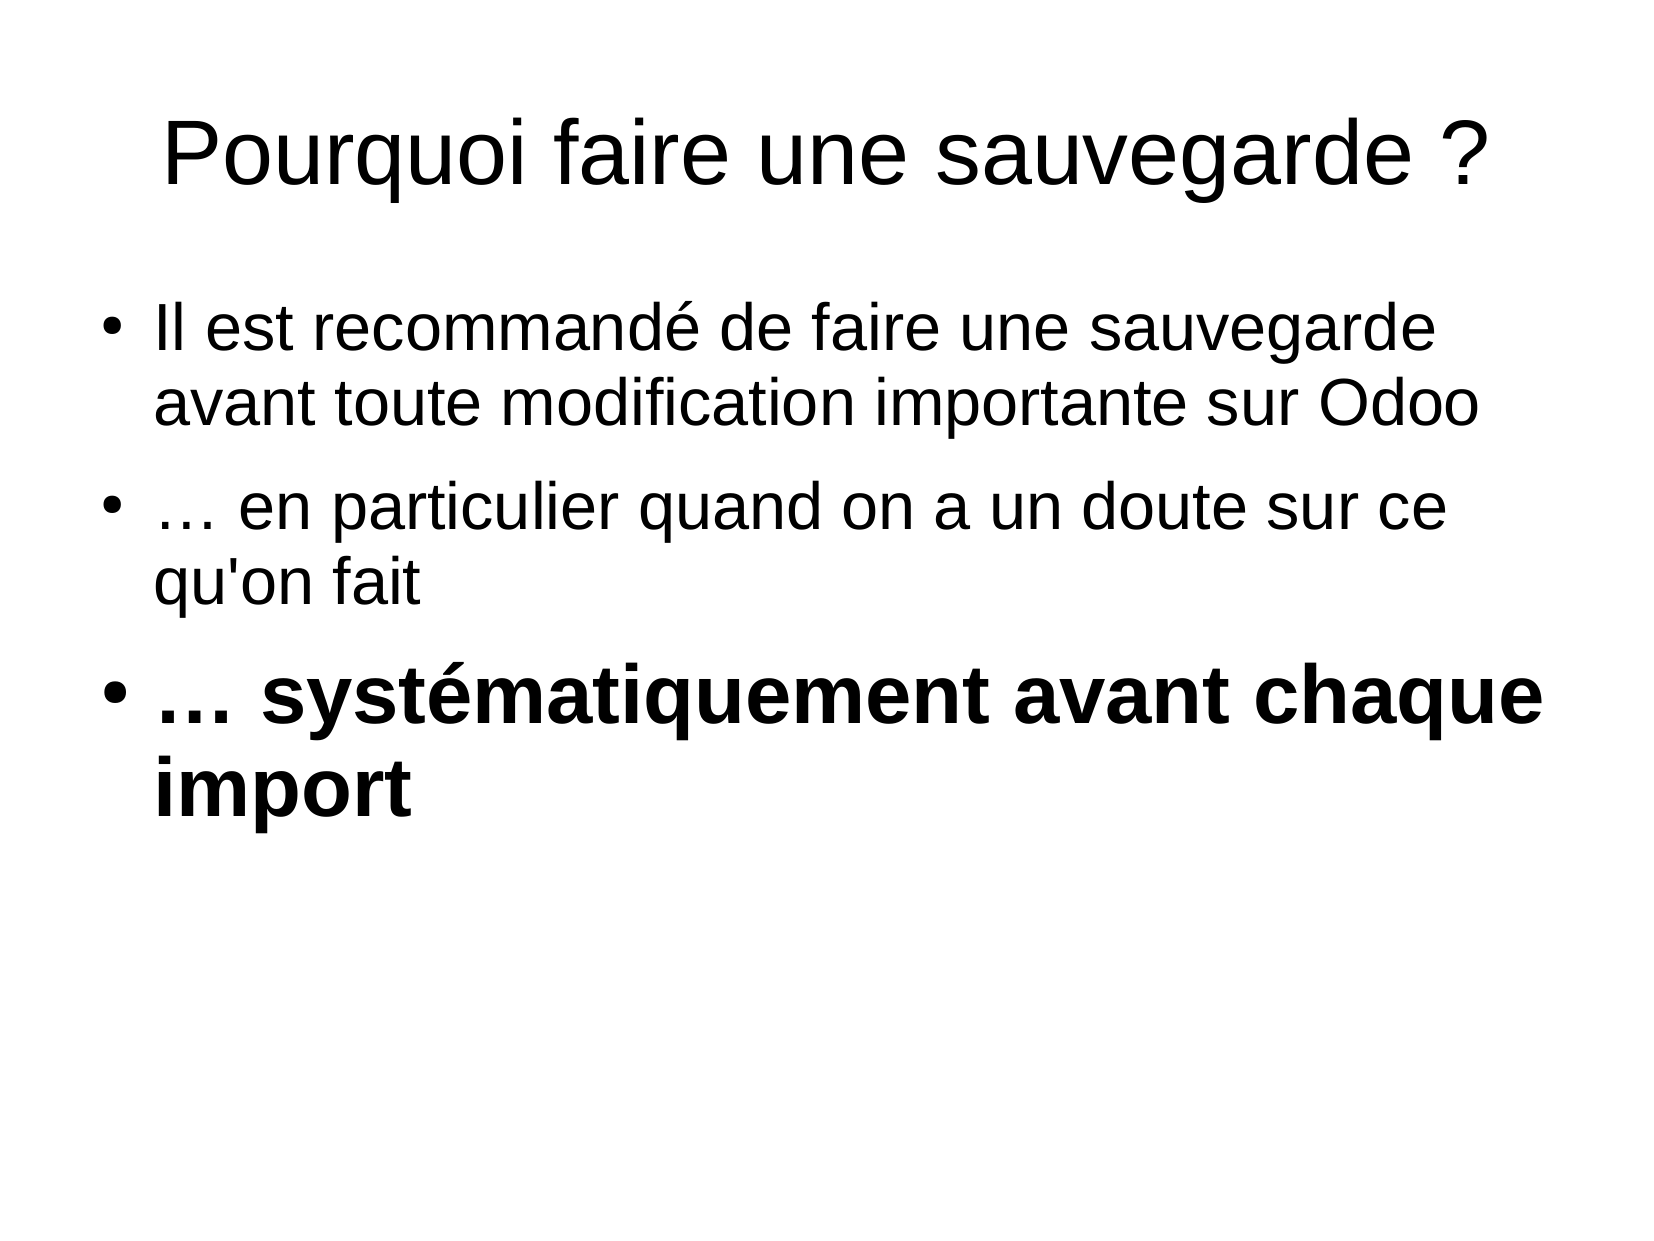

# Pourquoi faire une sauvegarde ?
Il est recommandé de faire une sauvegarde avant toute modification importante sur Odoo
… en particulier quand on a un doute sur ce qu'on fait
… systématiquement avant chaque import